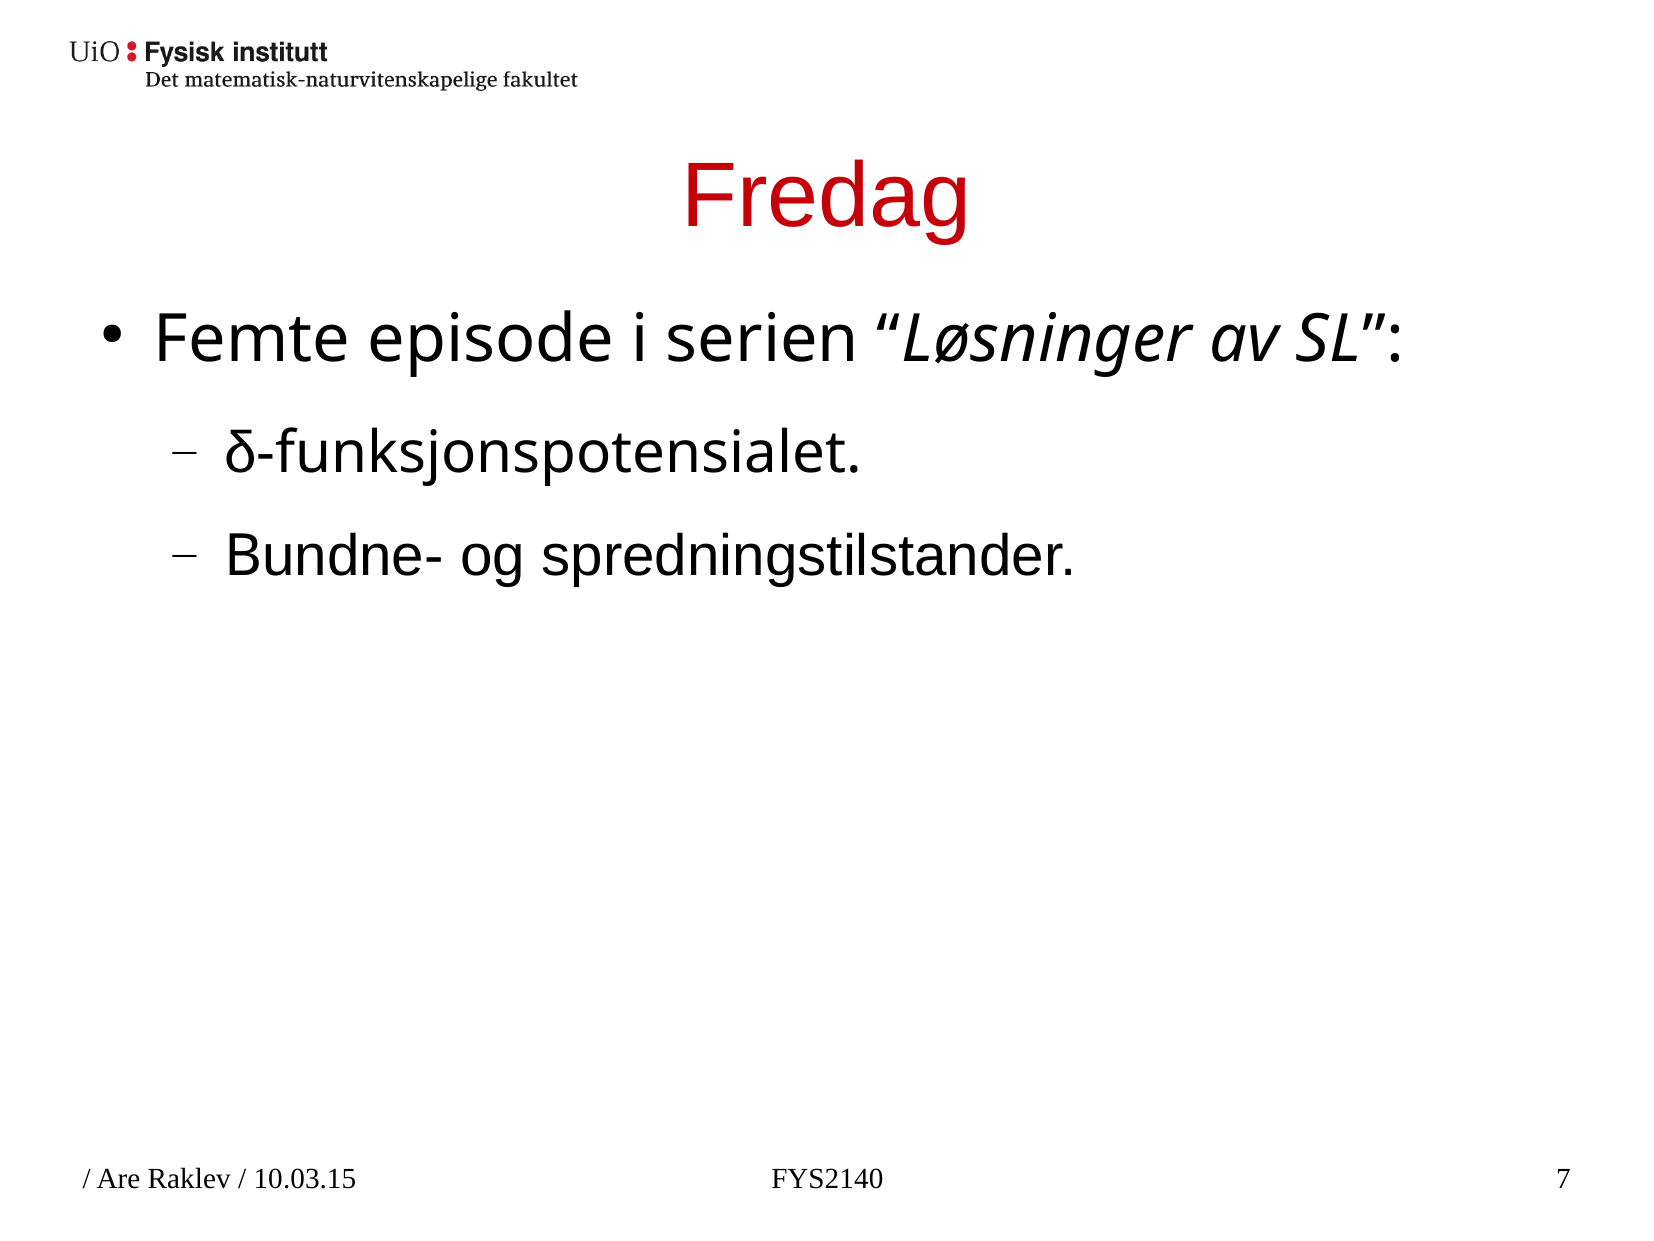

# Fredag
Femte episode i serien “Løsninger av SL”:
δ-funksjonspotensialet.
Bundne- og spredningstilstander.
/ Are Raklev / 10.03.15
FYS2140
7